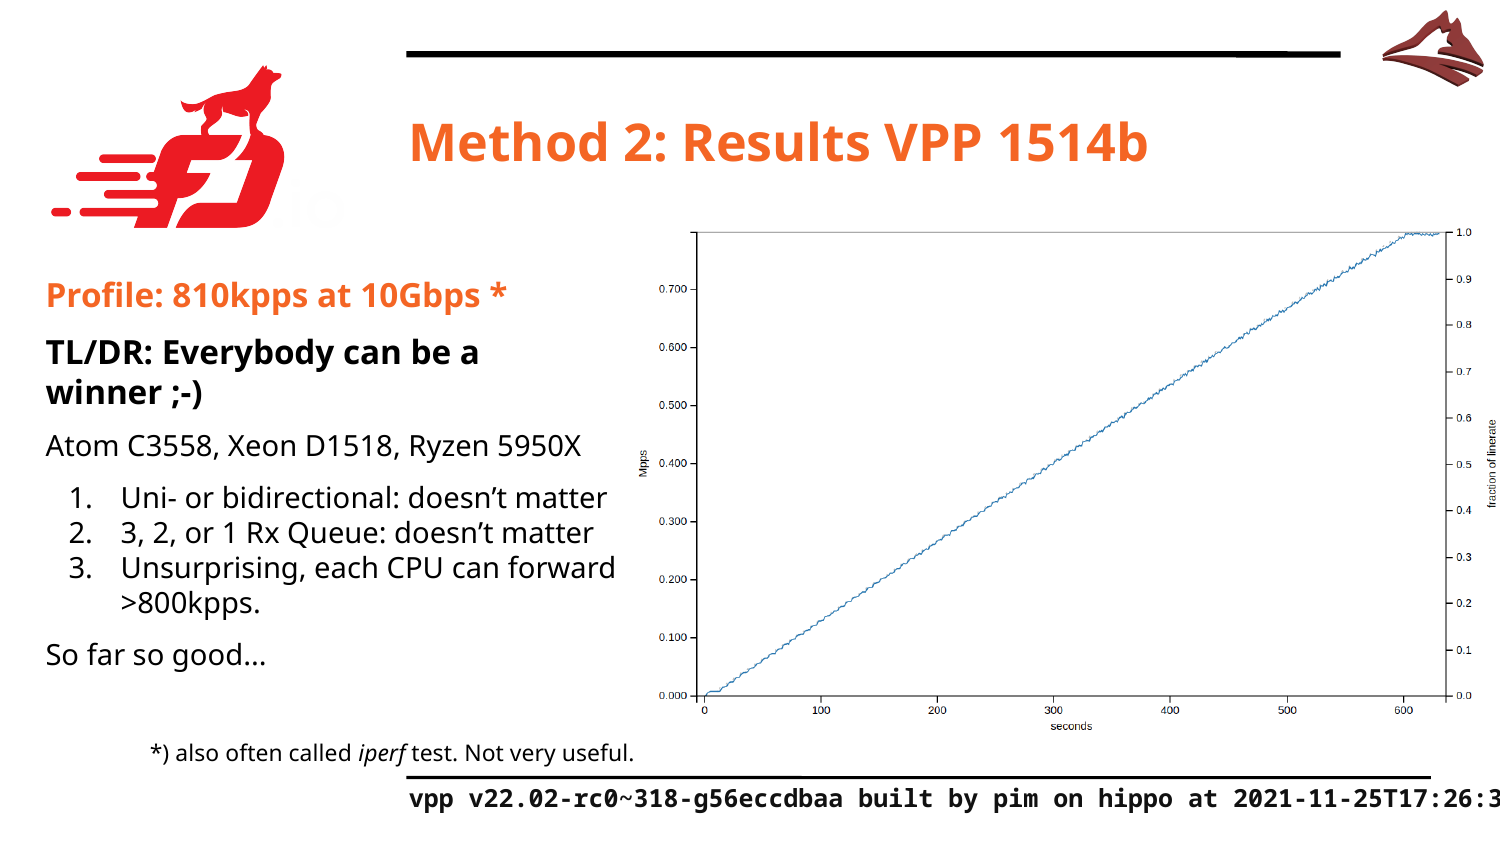

# Method 2: Results VPP 1514b
Profile: 810kpps at 10Gbps *
TL/DR: Everybody can be a winner ;-)
Atom C3558, Xeon D1518, Ryzen 5950X
Uni- or bidirectional: doesn’t matter
3, 2, or 1 Rx Queue: doesn’t matter
Unsurprising, each CPU can forward >800kpps.
So far so good...
*) also often called iperf test. Not very useful.
vpp v22.02-rc0~318-g56eccdbaa built by pim on hippo at 2021-11-25T17:26:37